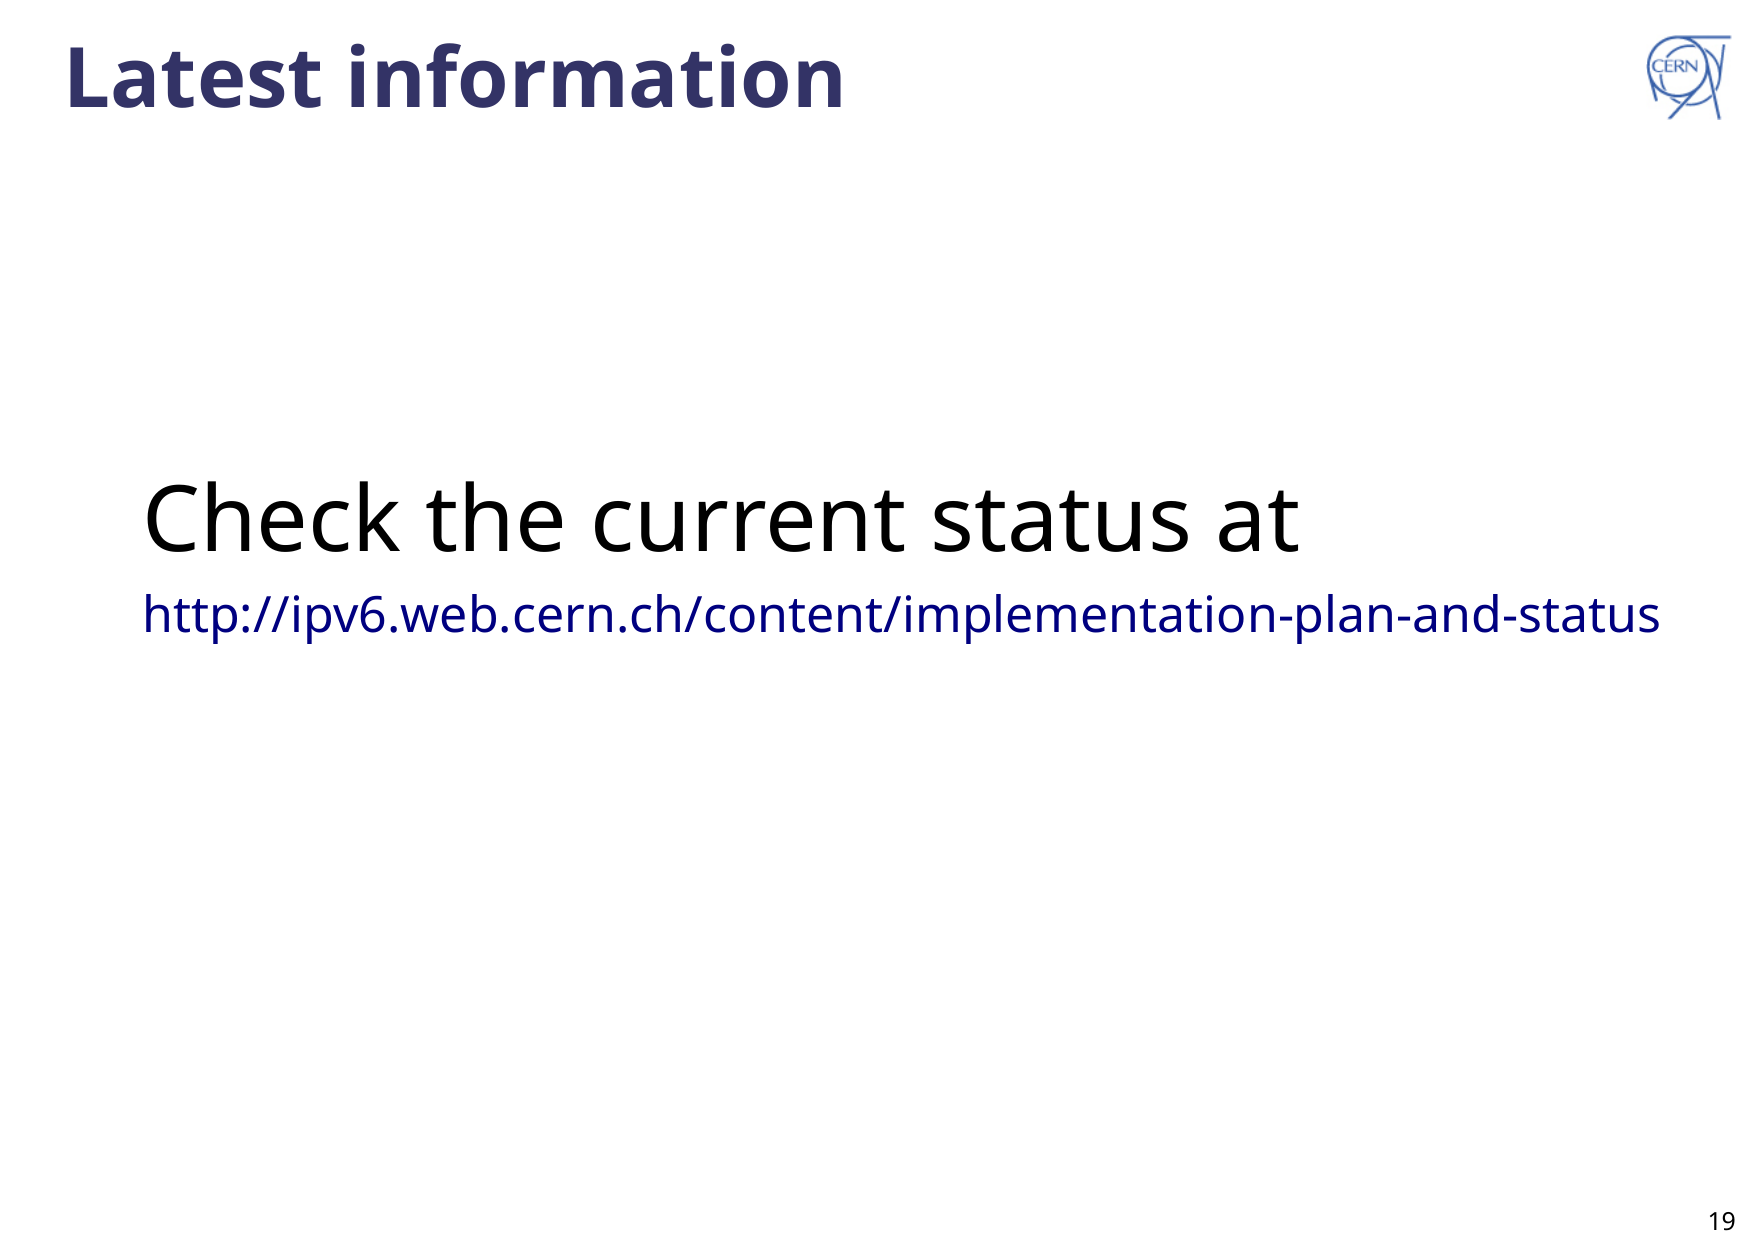

# Latest information
Check the current status at
http://ipv6.web.cern.ch/content/implementation-plan-and-status
19